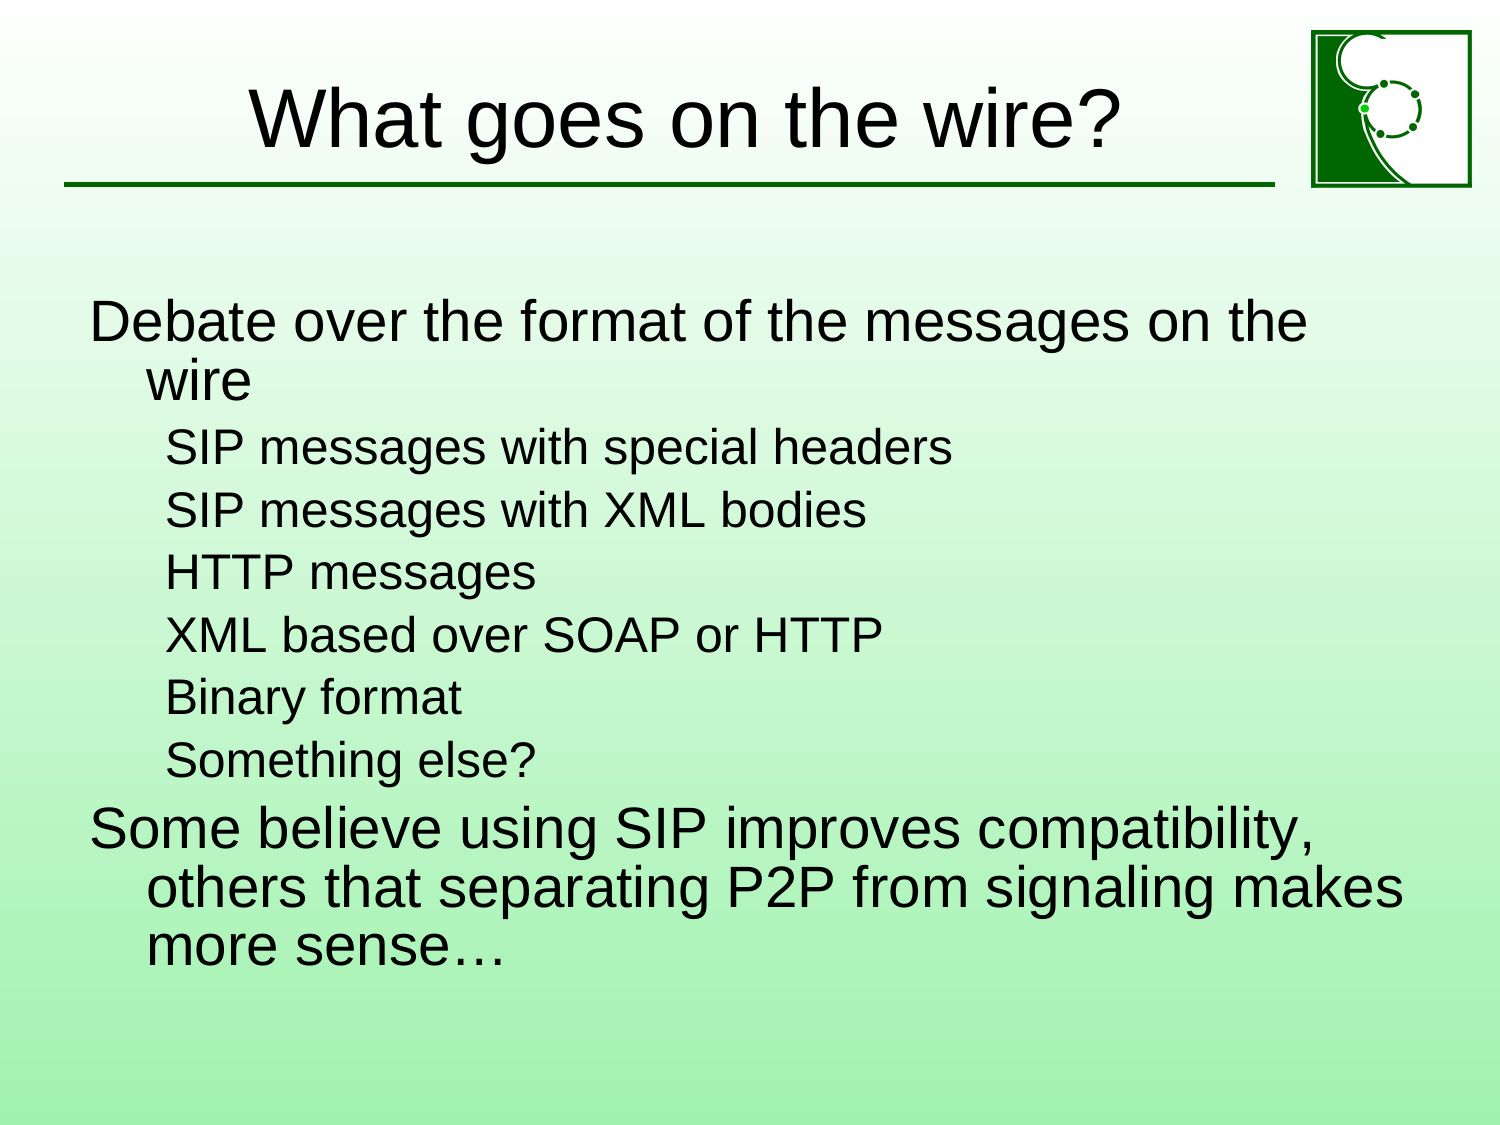

# What goes on the wire?
Debate over the format of the messages on the wire
SIP messages with special headers
SIP messages with XML bodies
HTTP messages
XML based over SOAP or HTTP
Binary format
Something else?
Some believe using SIP improves compatibility, others that separating P2P from signaling makes more sense…